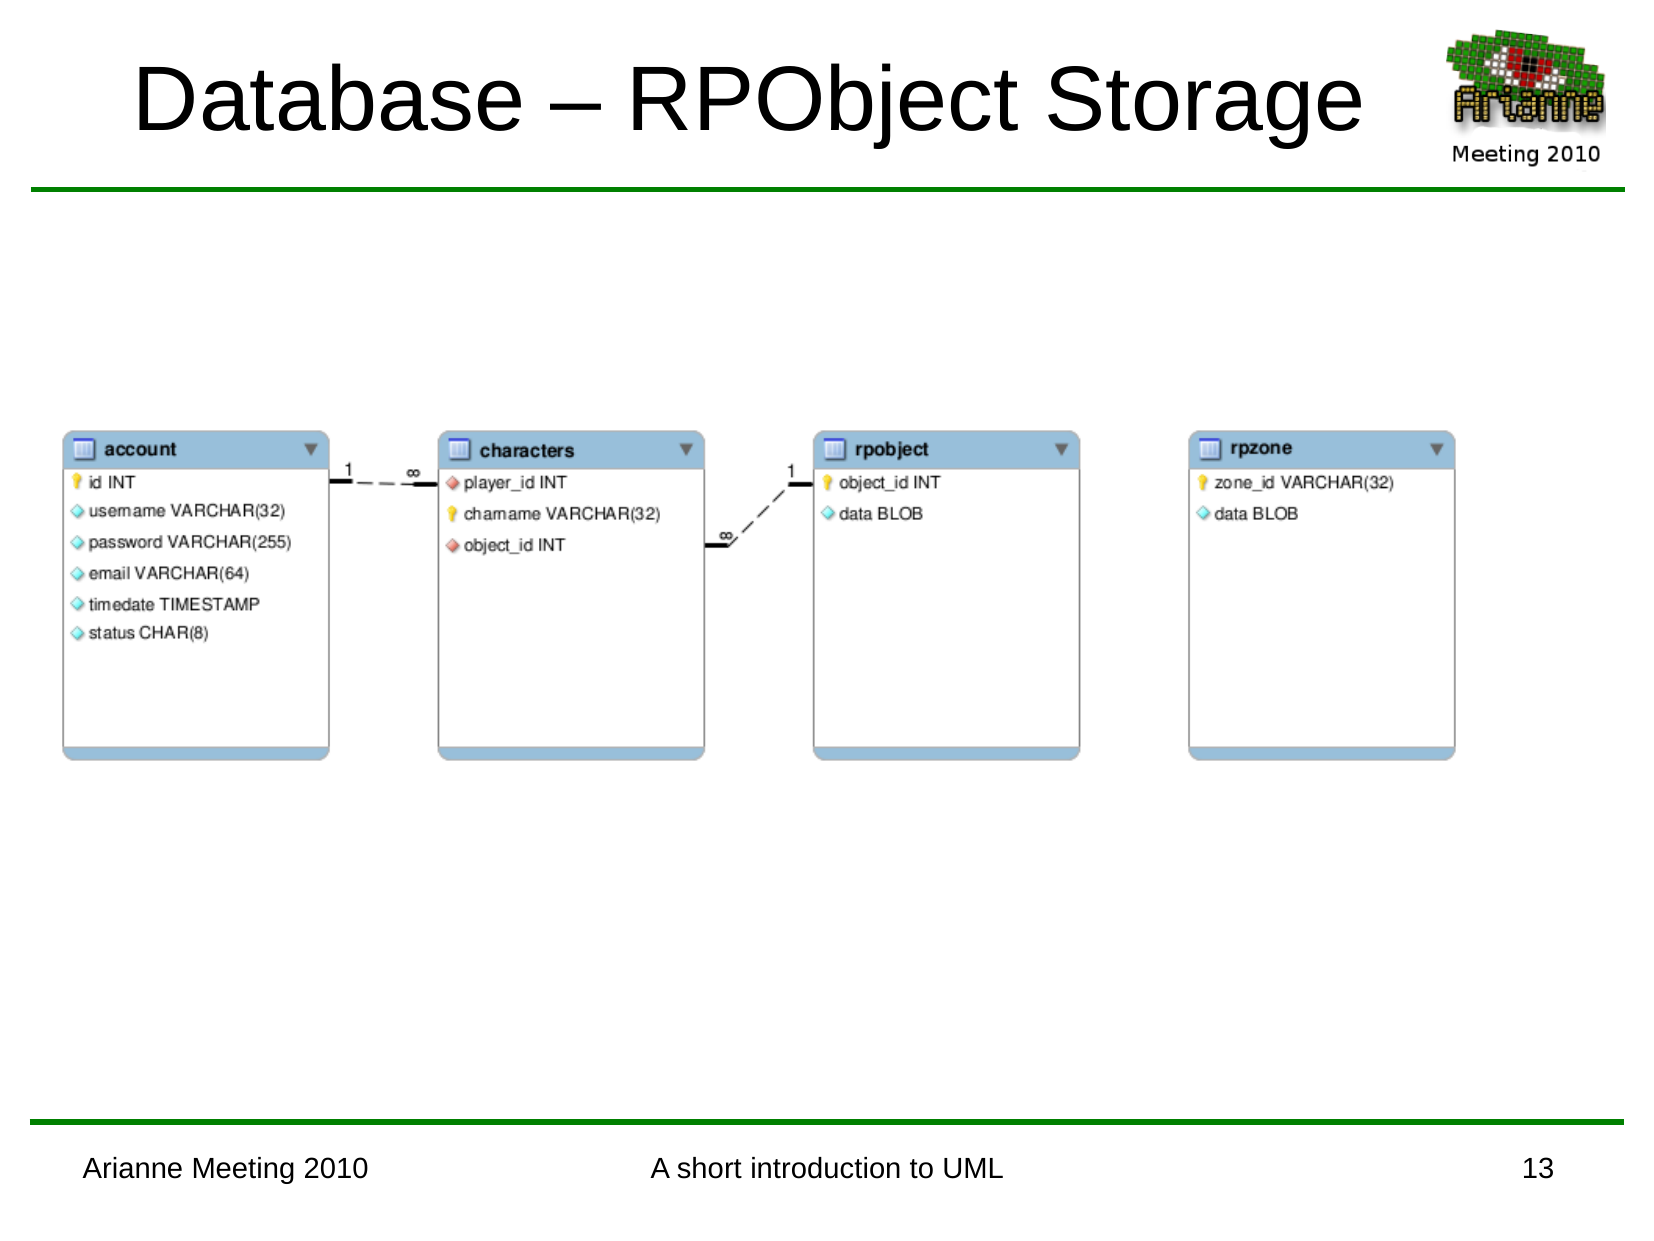

# Database – RPObject Storage
2010-03-13
A short introduction to UML
13